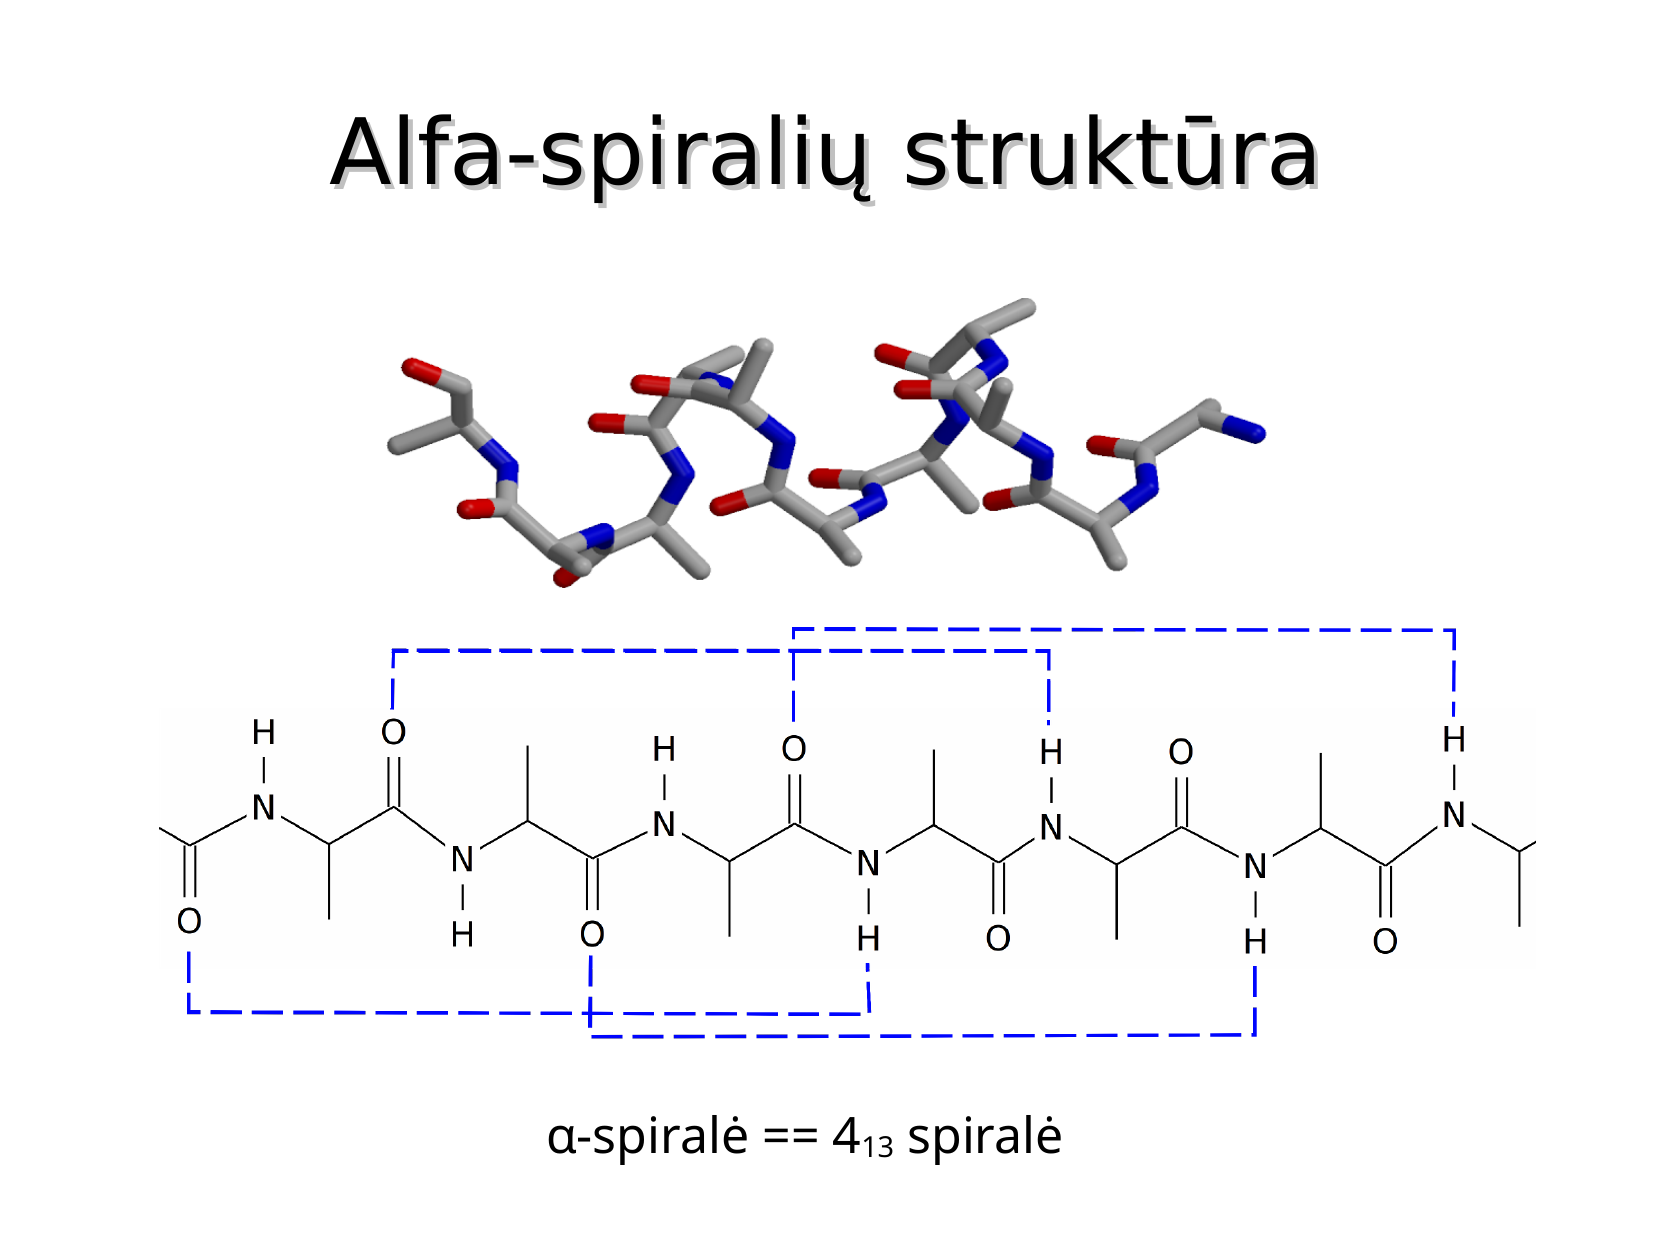

# Alfa-spiralių struktūra
α-spiralė == 413 spiralė